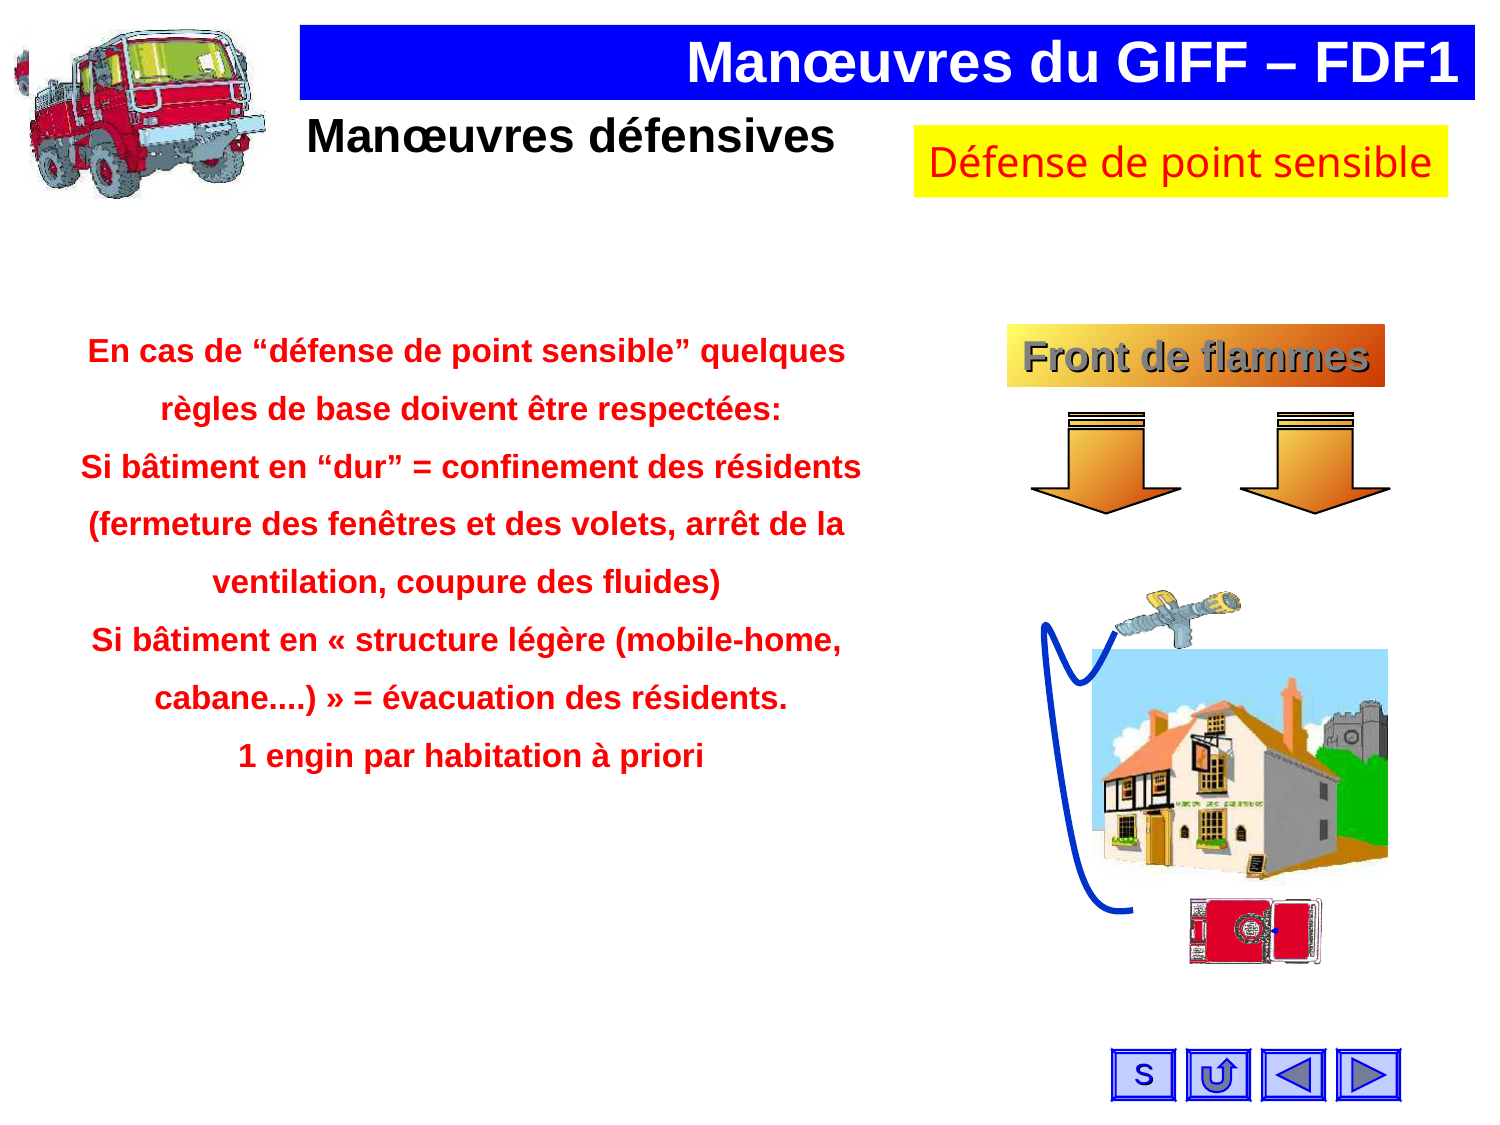

Manœuvres du GIFF – FDF1
Manœuvres défensives
Défense de point sensible
En cas de “défense de point sensible” quelques
règles de base doivent être respectées:
Si bâtiment en “dur” = confinement des résidents
(fermeture des fenêtres et des volets, arrêt de la
ventilation, coupure des fluides)
Si bâtiment en « structure légère (mobile-home,
cabane....) » = évacuation des résidents.
1 engin par habitation à priori
Front de flammes